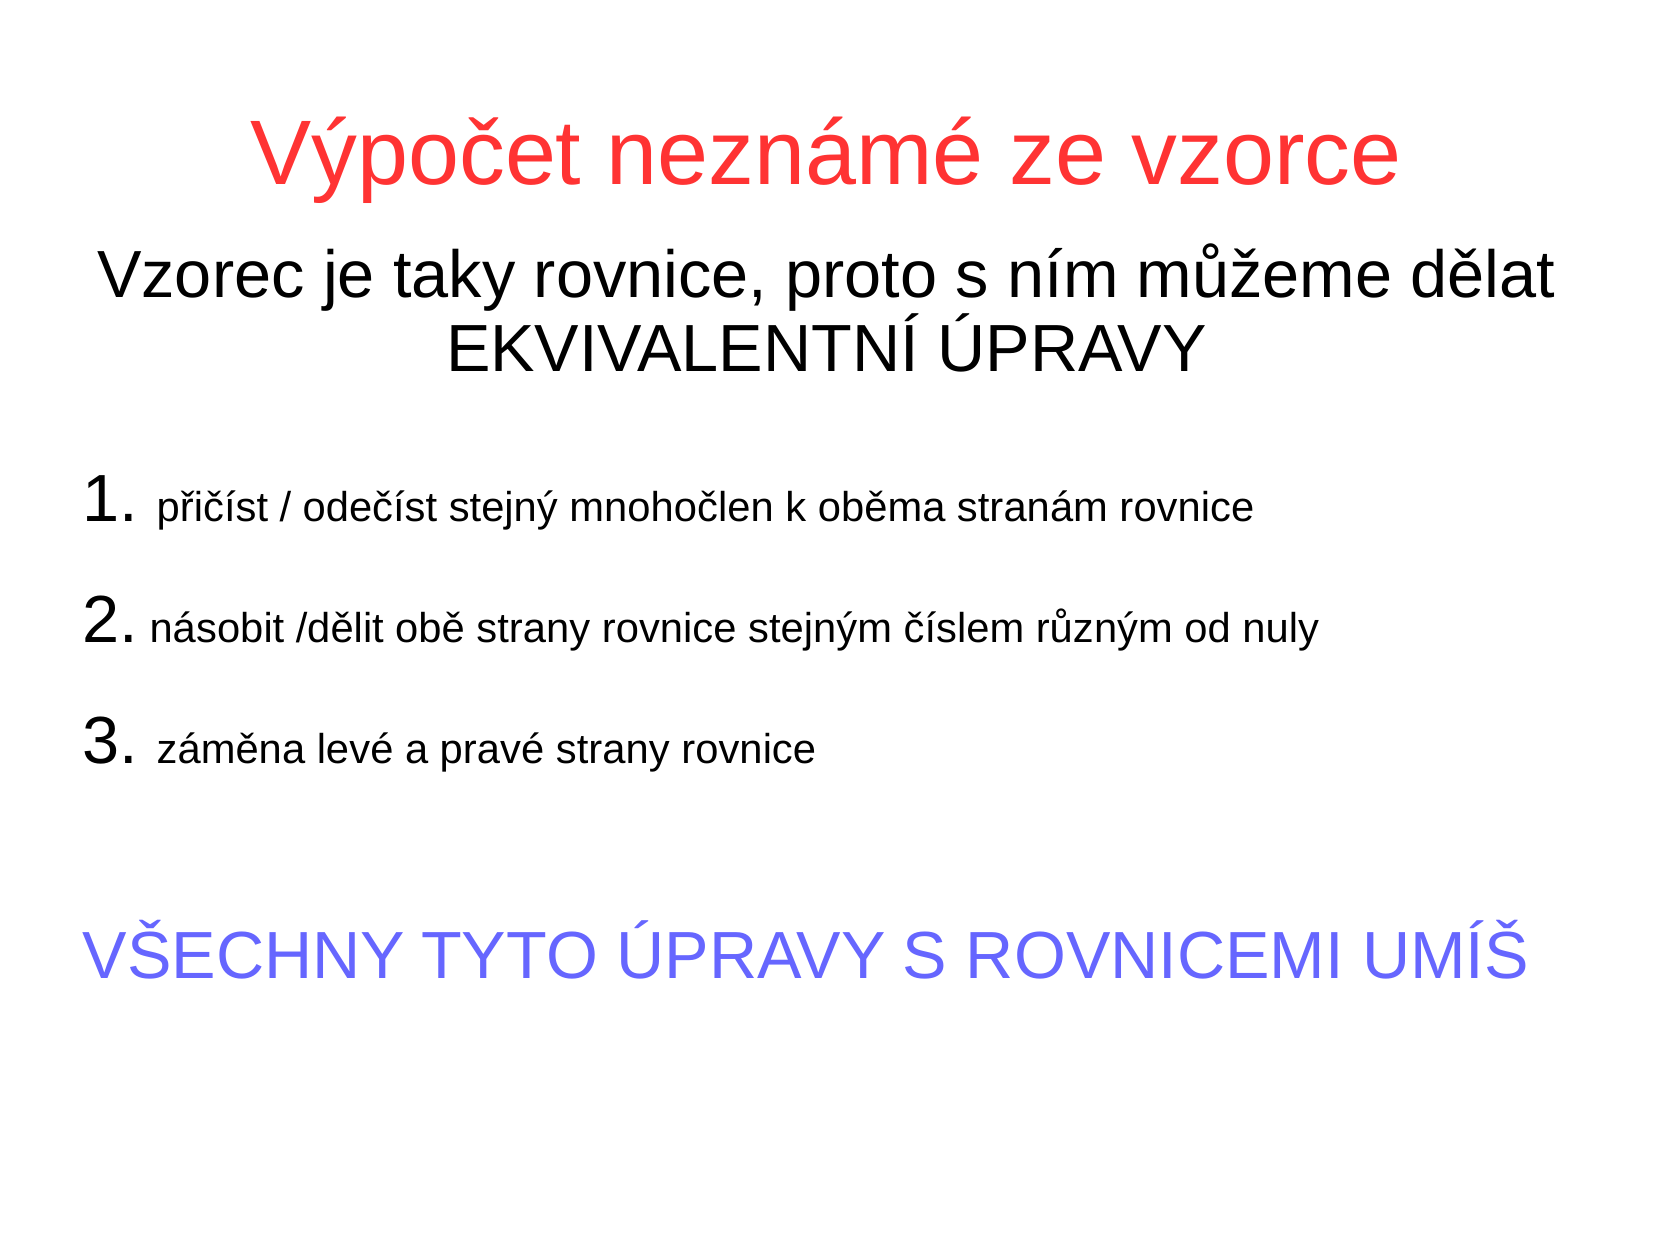

# Výpočet neznámé ze vzorce​
Vzorec je taky rovnice, proto s ním můžeme dělat​
EKVIVALENTNÍ ÚPRAVY
1. přičíst / odečíst stejný mnohočlen k oběma stranám rovnice
2. násobit /dělit obě strany rovnice stejným číslem různým od nuly
3. záměna levé a pravé strany rovnice
VŠECHNY TYTO ÚPRAVY S ROVNICEMI UMÍŠ